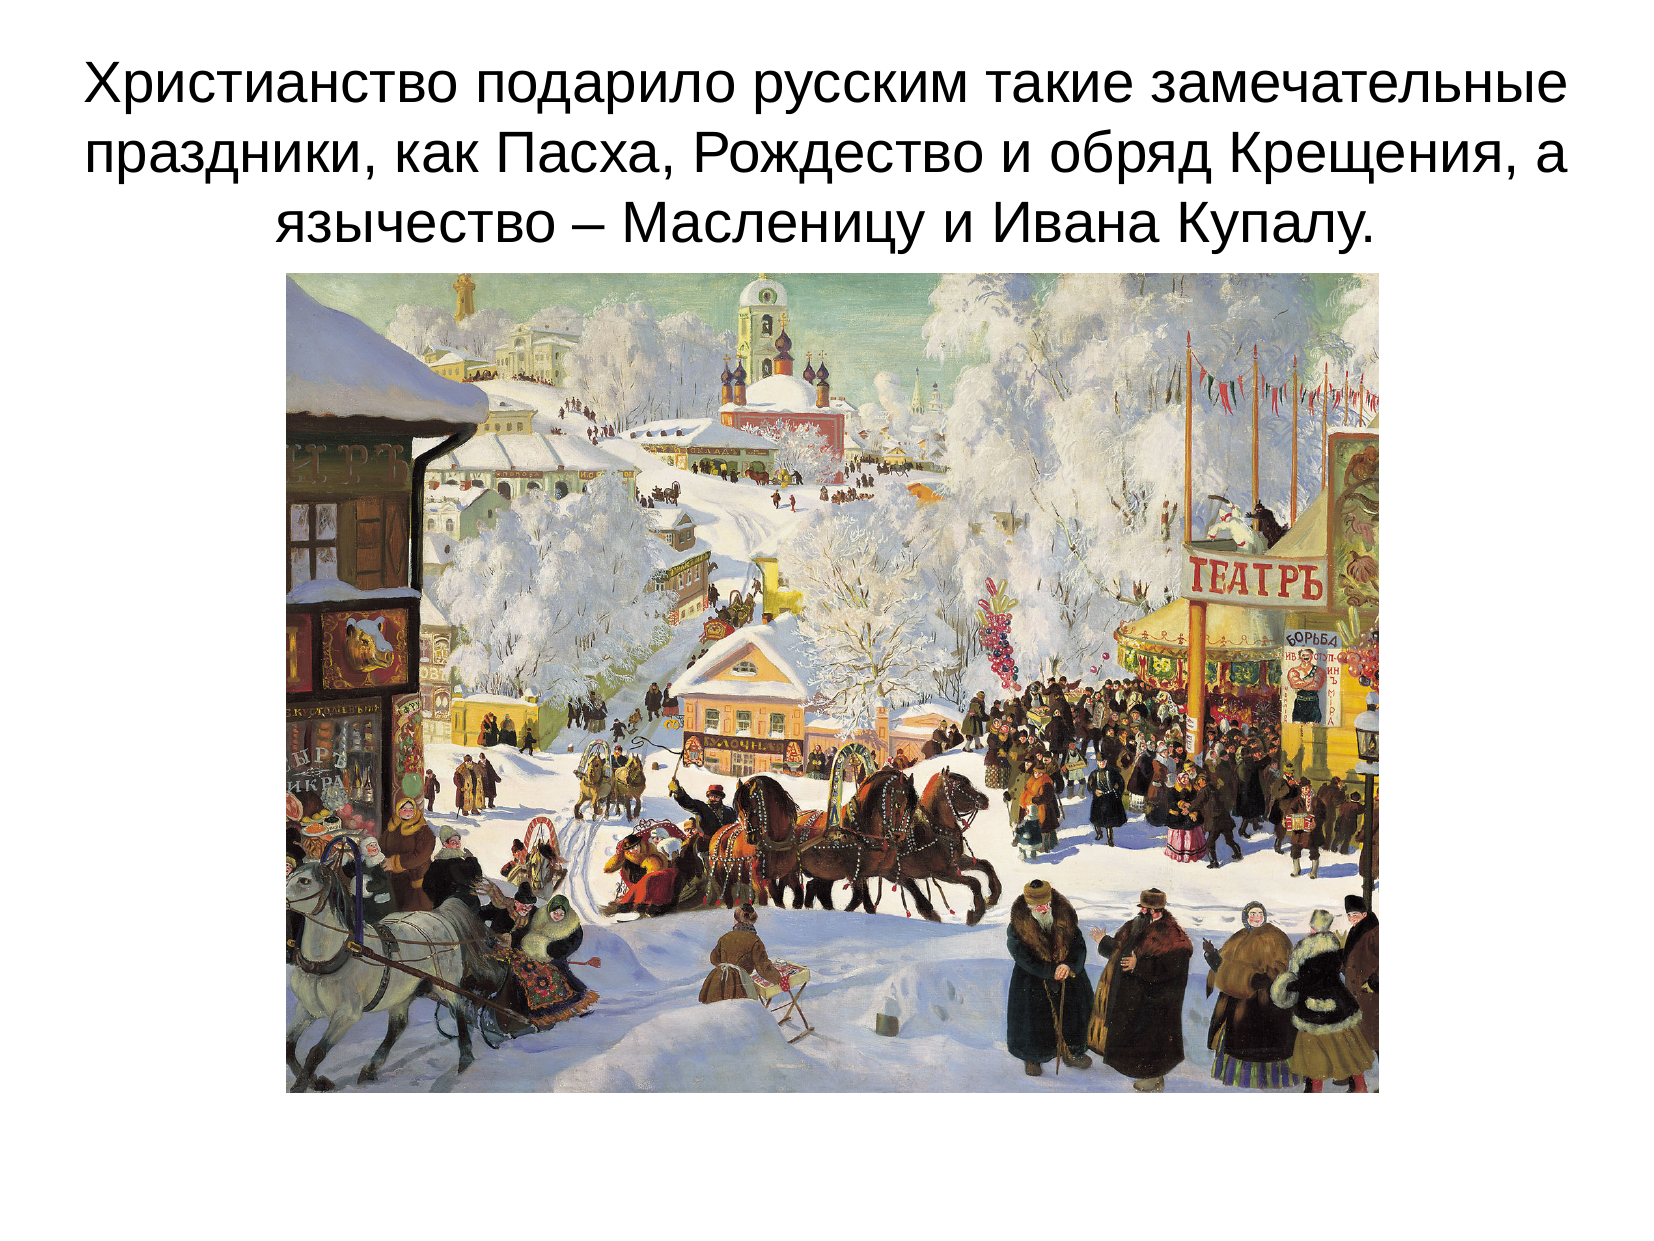

# Христианство подарило русским такие замечательные праздники, как Пасха, Рождество и обряд Крещения, а язычество – Масленицу и Ивана Купалу.